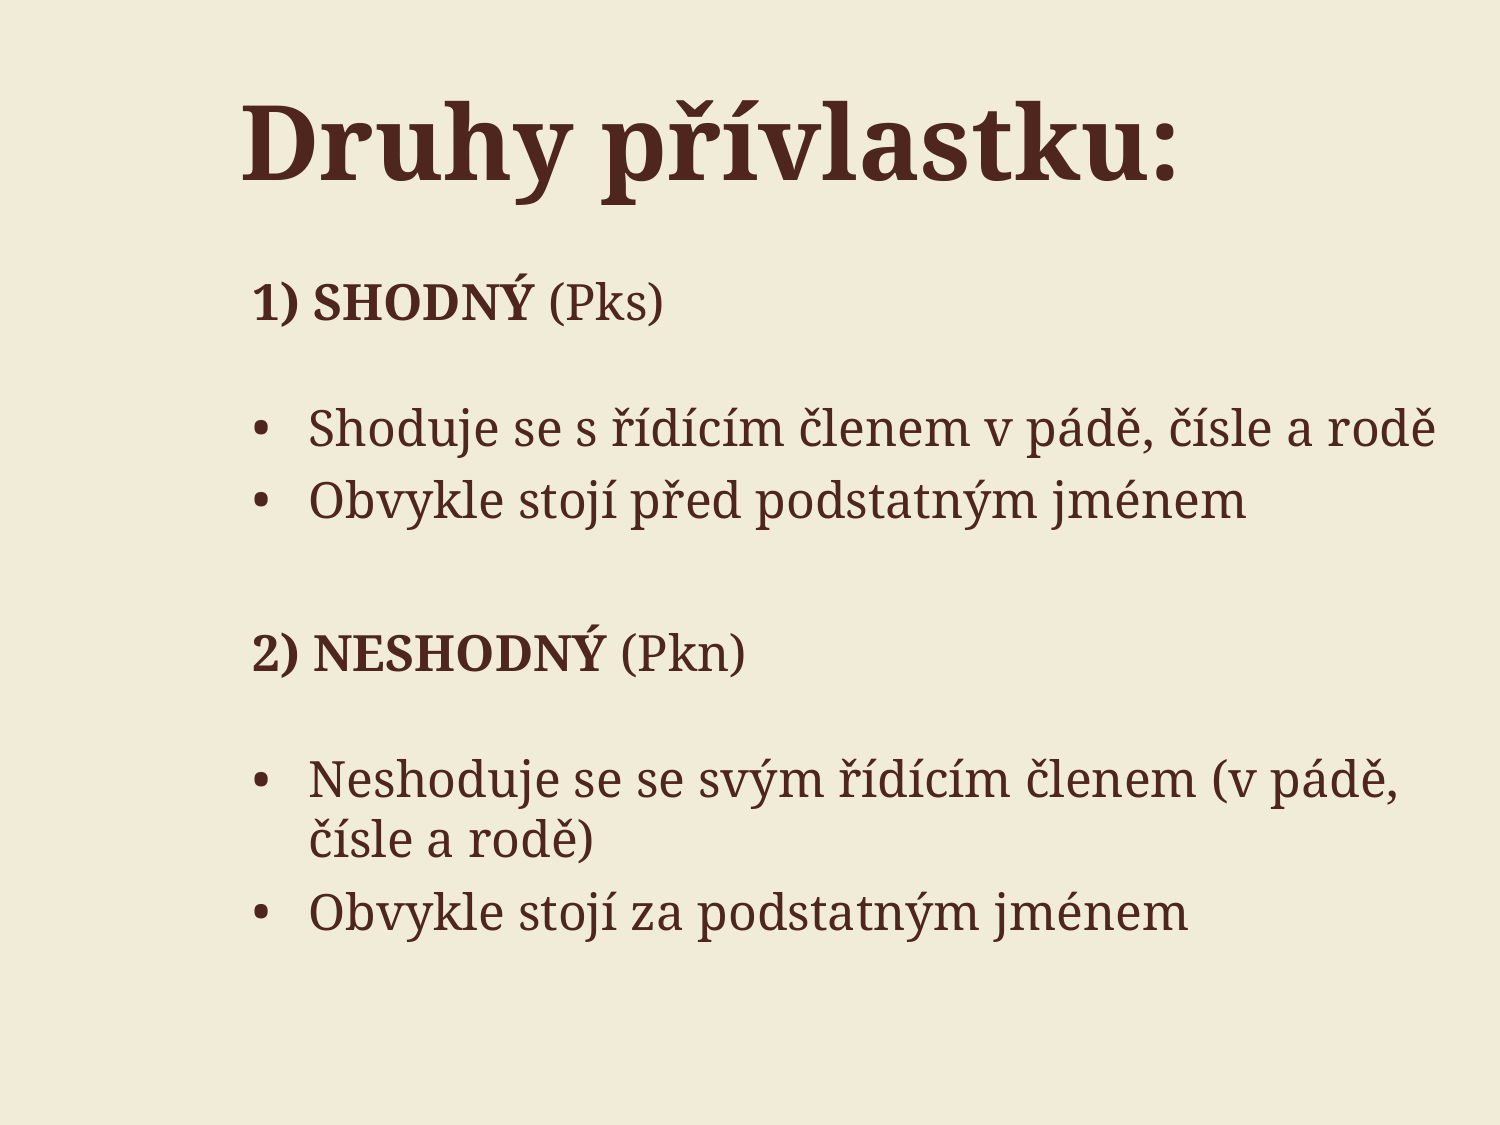

# Druhy přívlastku:
1) SHODNÝ (Pks)
Shoduje se s řídícím členem v pádě, čísle a rodě
Obvykle stojí před podstatným jménem
2) NESHODNÝ (Pkn)
Neshoduje se se svým řídícím členem (v pádě, čísle a rodě)
Obvykle stojí za podstatným jménem